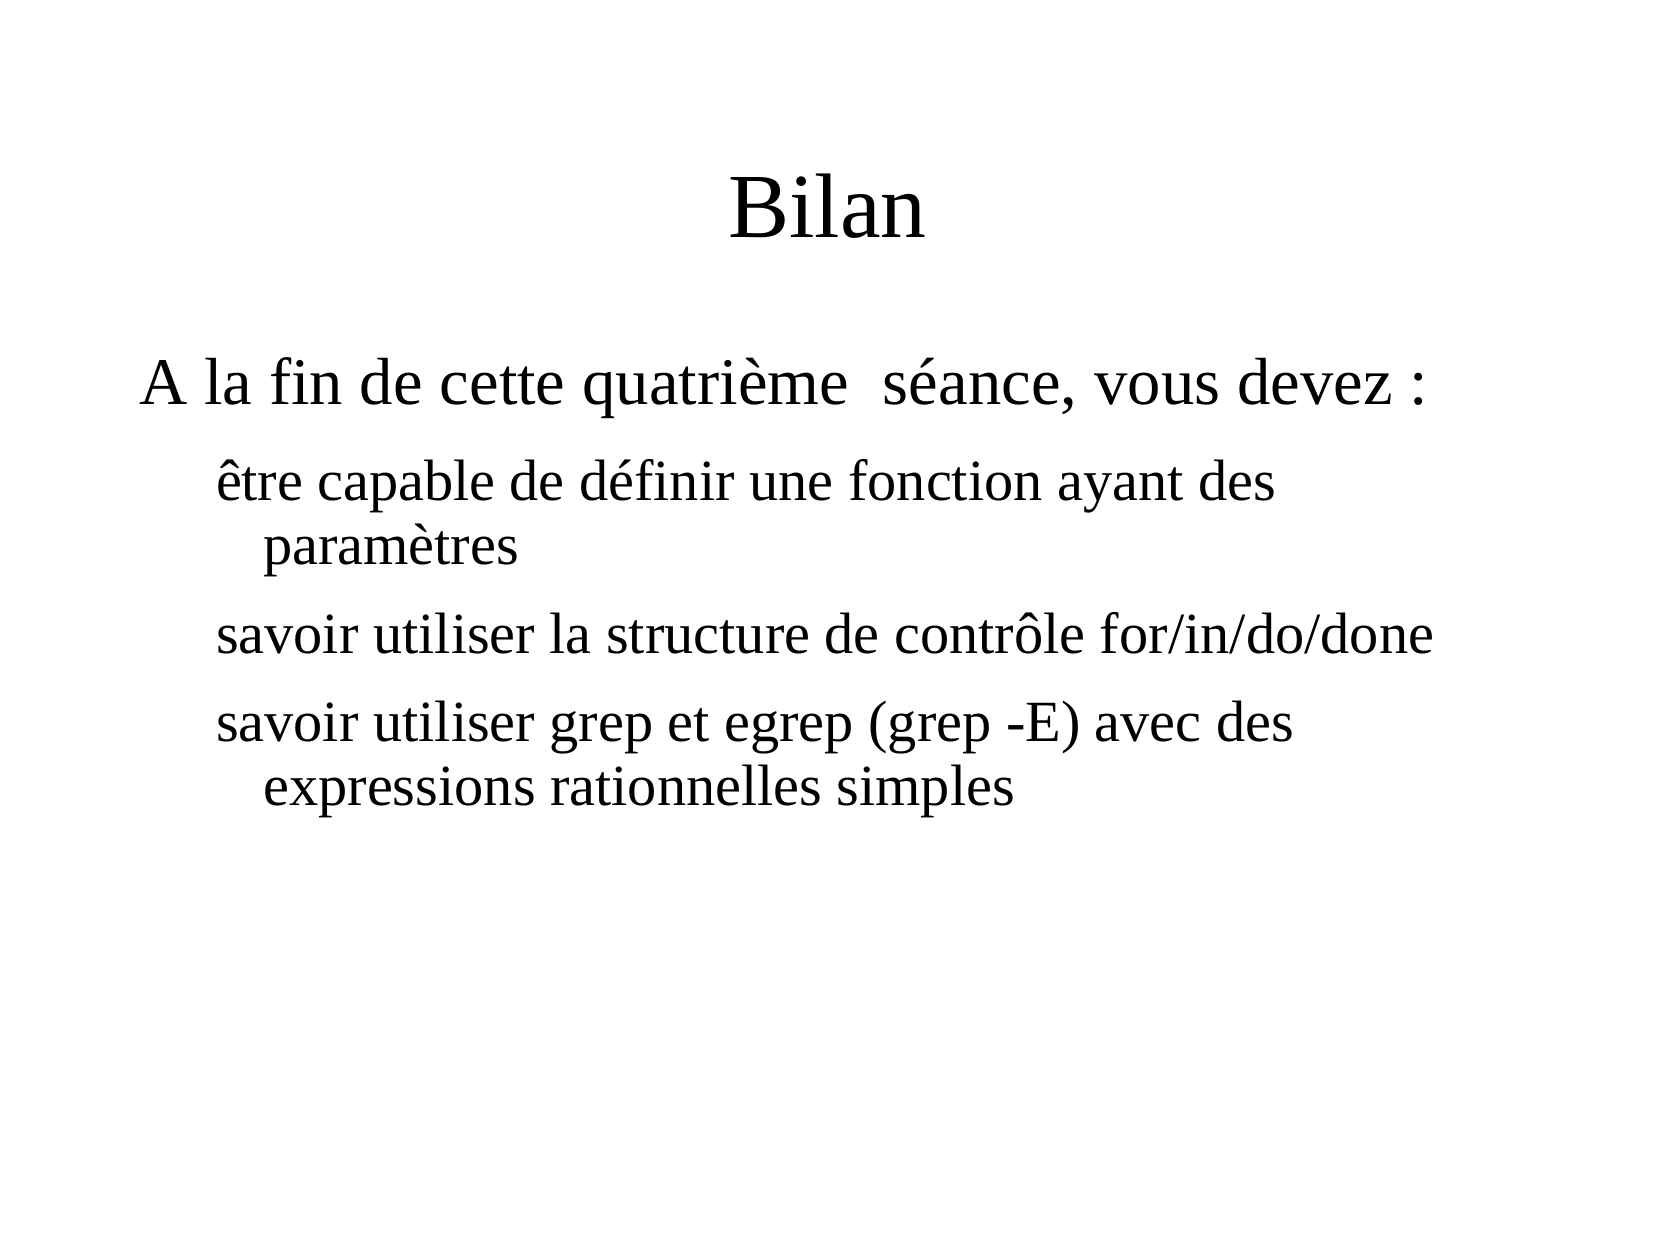

# Bilan
A la fin de cette quatrième séance, vous devez :
être capable de définir une fonction ayant des paramètres
savoir utiliser la structure de contrôle for/in/do/done
savoir utiliser grep et egrep (grep -E) avec des expressions rationnelles simples